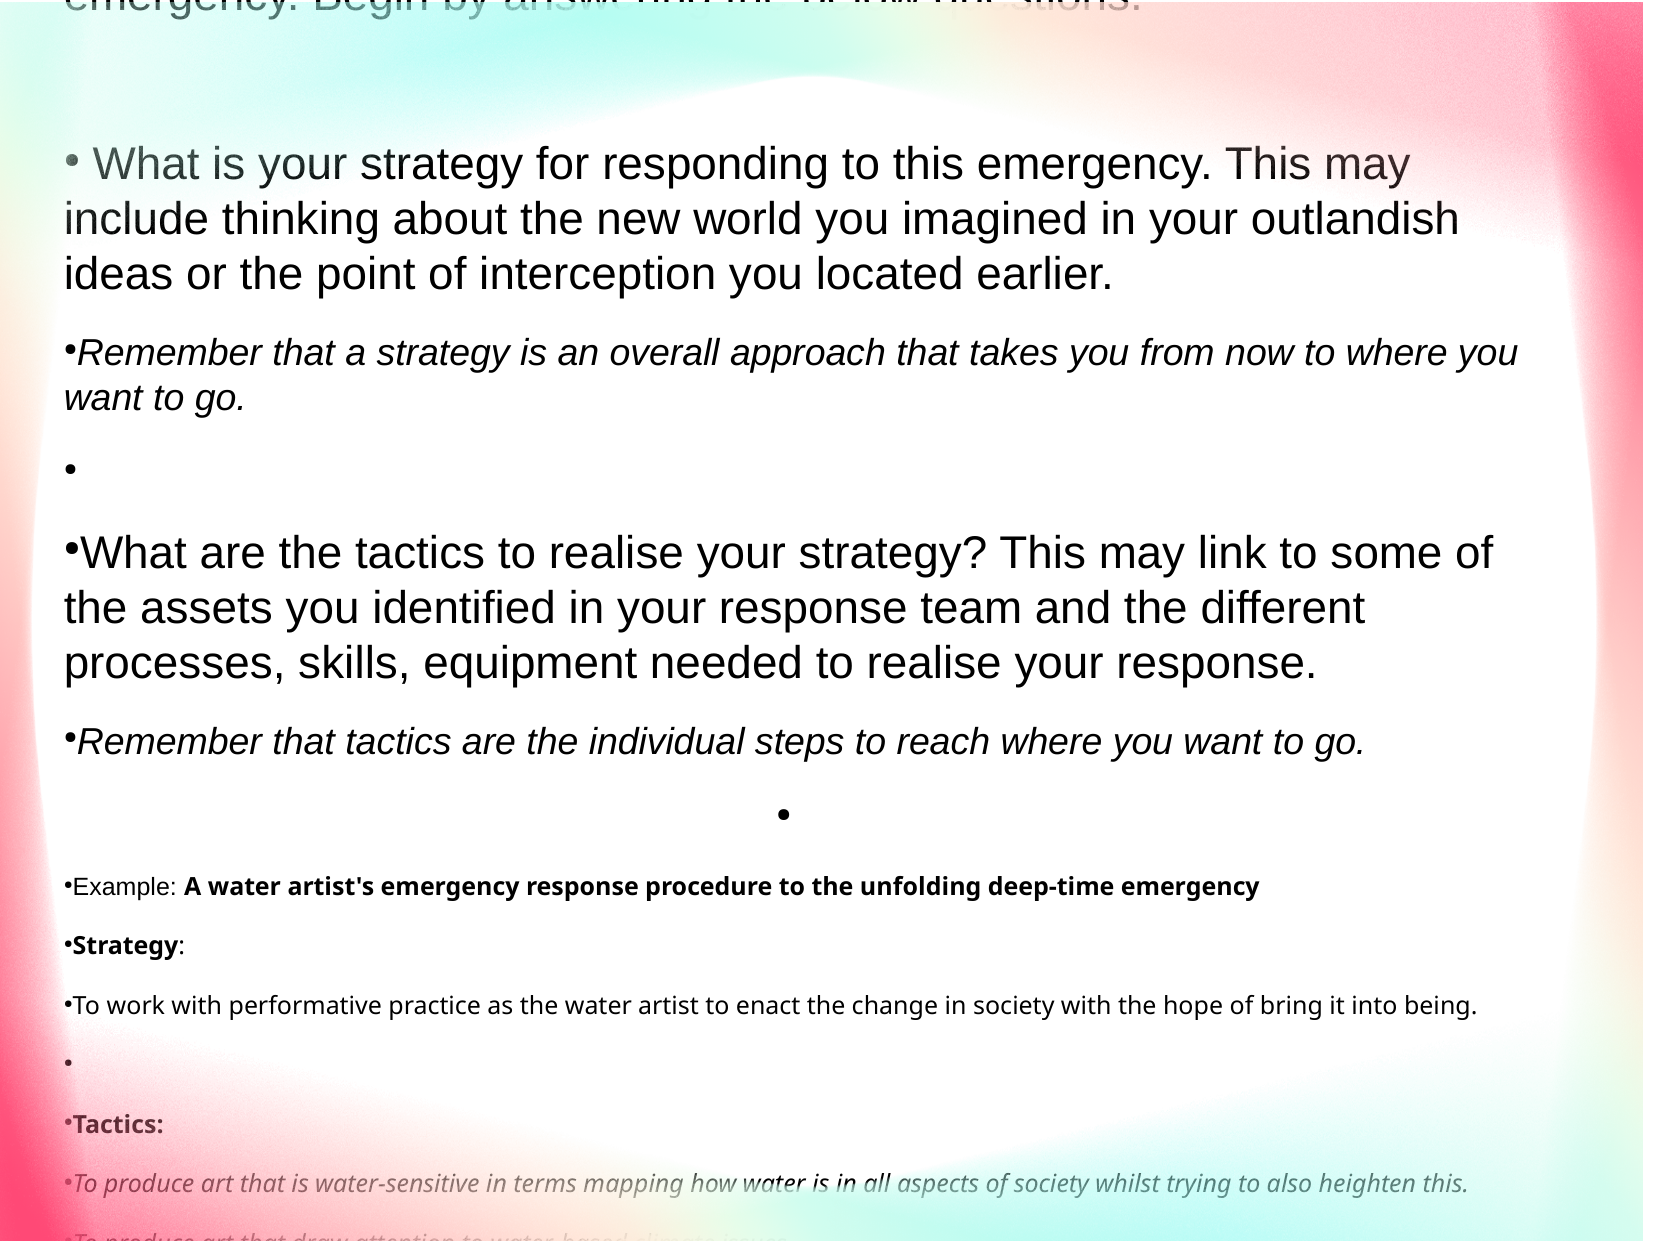

# Drafting an emergency response
Looking back at all the different processes, ideas and maps from the session, as a group draft an emergency response to your identified emergency. Begin by answering the below questions.
 What is your strategy for responding to this emergency. This may include thinking about the new world you imagined in your outlandish ideas or the point of interception you located earlier.
Remember that a strategy is an overall approach that takes you from now to where you want to go.
What are the tactics to realise your strategy? This may link to some of the assets you identified in your response team and the different processes, skills, equipment needed to realise your response.
Remember that tactics are the individual steps to reach where you want to go.
Example: A water artist's emergency response procedure to the unfolding deep-time emergency
Strategy:
To work with performative practice as the water artist to enact the change in society with the hope of bring it into being.
Tactics:
To produce art that is water-sensitive in terms mapping how water is in all aspects of society whilst trying to also heighten this.
To produce art that draw attention to water-based climate issues.
To create space for myself and other artists to work in this manner
To share this strategy and tactic through teaching
To engage in critical discourse on these practices, especially in regards the co-opting of them into consumerist systems.